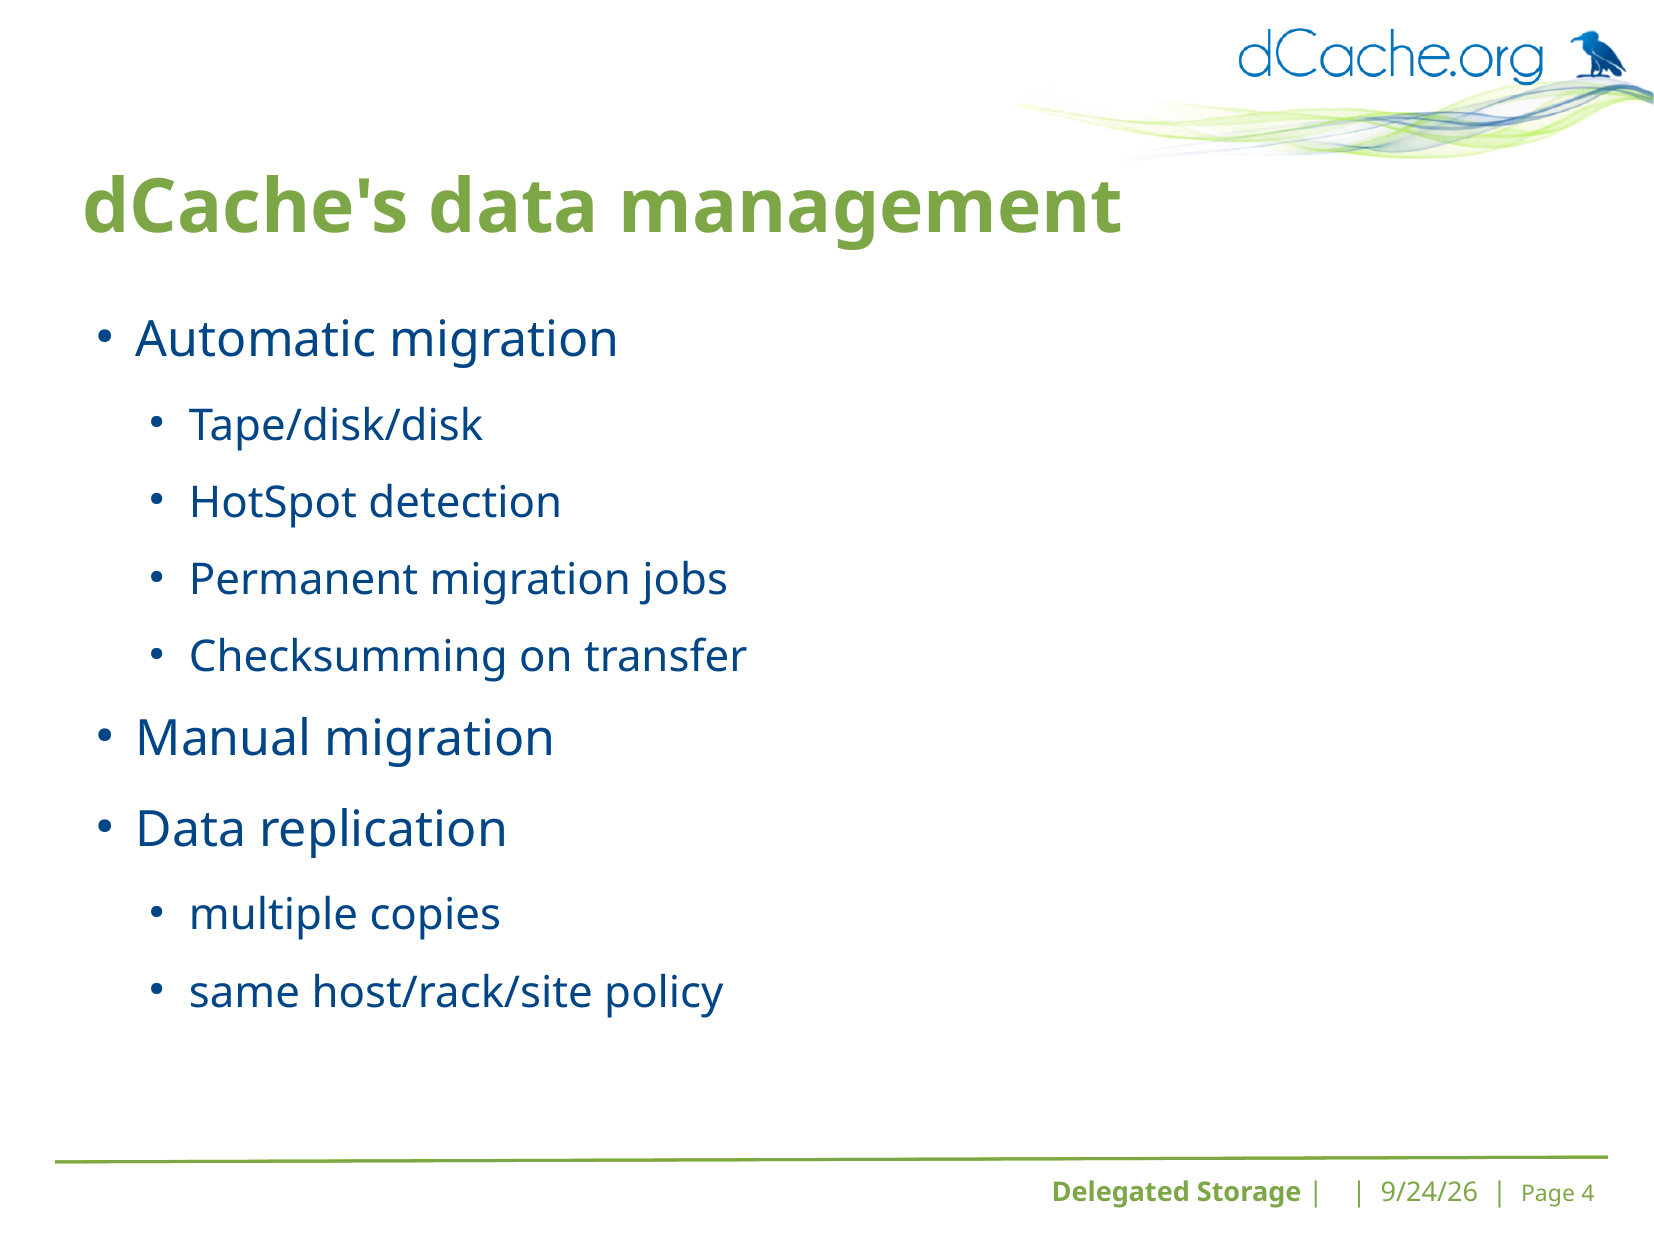

# dCache's data management
Automatic migration
Tape/disk/disk
HotSpot detection
Permanent migration jobs
Checksumming on transfer
Manual migration
Data replication
multiple copies
same host/rack/site policy
4